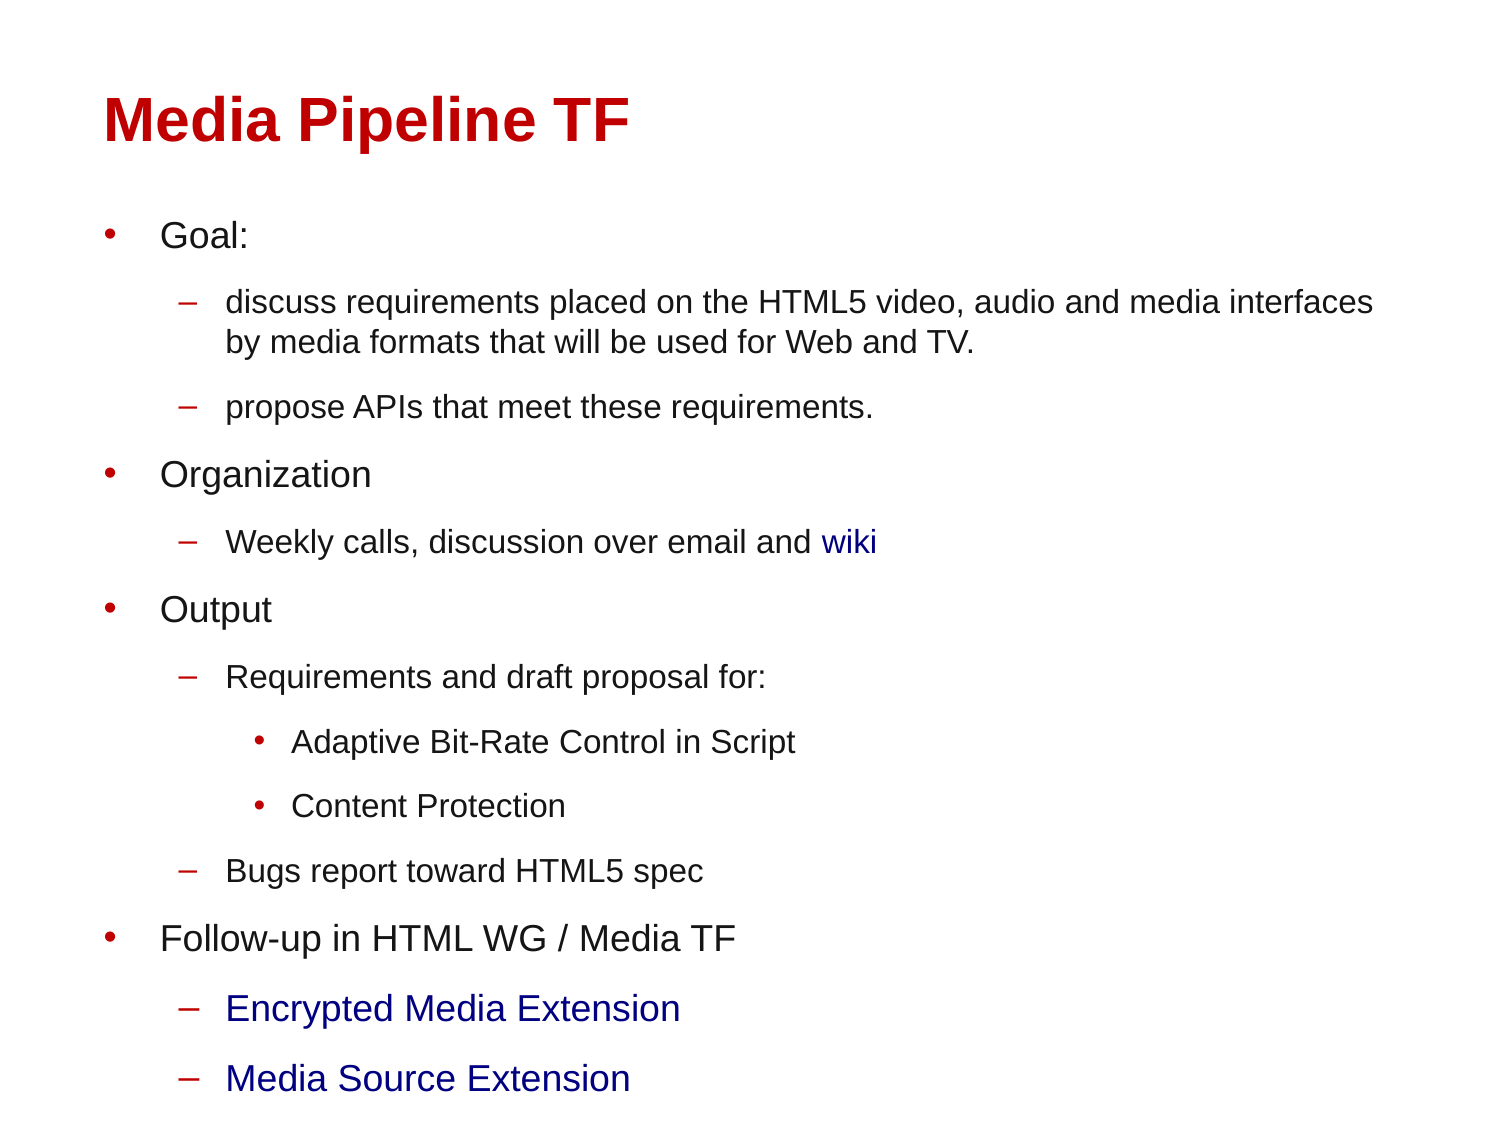

# Media Pipeline TF
Goal:
discuss requirements placed on the HTML5 video, audio and media interfaces by media formats that will be used for Web and TV.
propose APIs that meet these requirements.
Organization
Weekly calls, discussion over email and wiki
Output
Requirements and draft proposal for:
Adaptive Bit-Rate Control in Script
Content Protection
Bugs report toward HTML5 spec
Follow-up in HTML WG / Media TF
Encrypted Media Extension
Media Source Extension